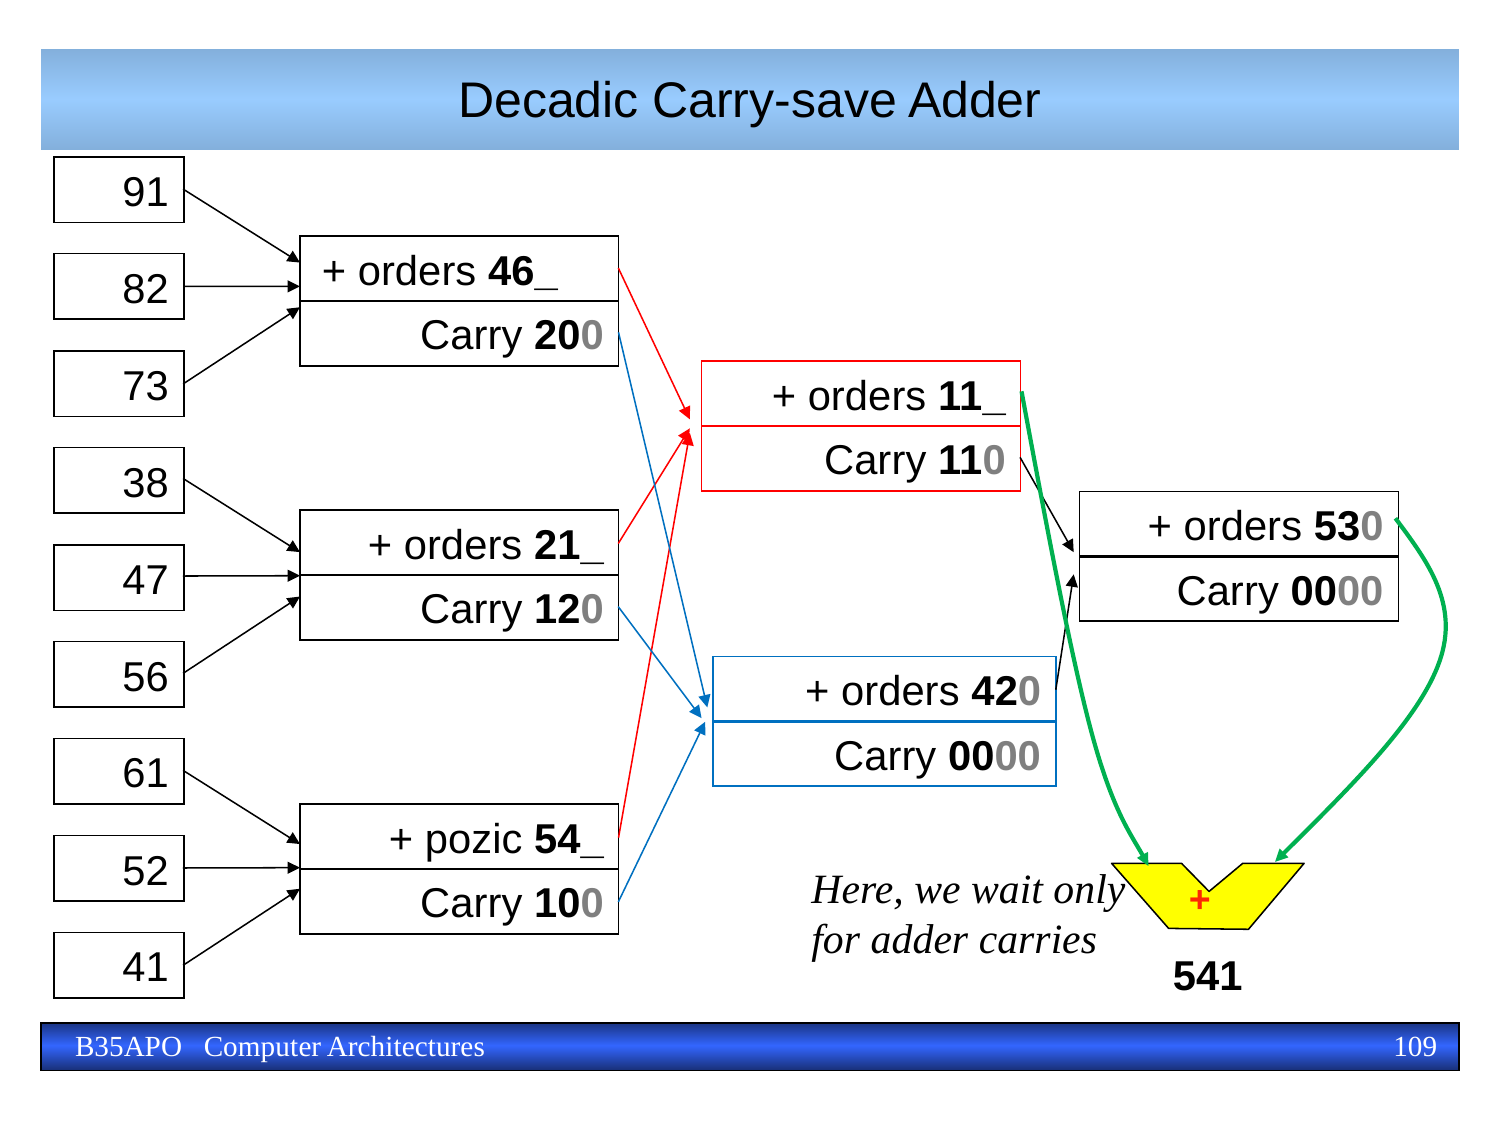

# Decadic Carry-save Adder
91
+ orders 46_
82
Carry 200
73
+ orders 11_
Carry 110
38
+ orders 530
+ orders 21_
47
Carry 0000
Carry 120
56
+ orders 420
Carry 0000
61
+ pozic 54_
52
Here, we wait only
for adder carries
+
Carry 100
41
541
B35APO Computer Architectures
109